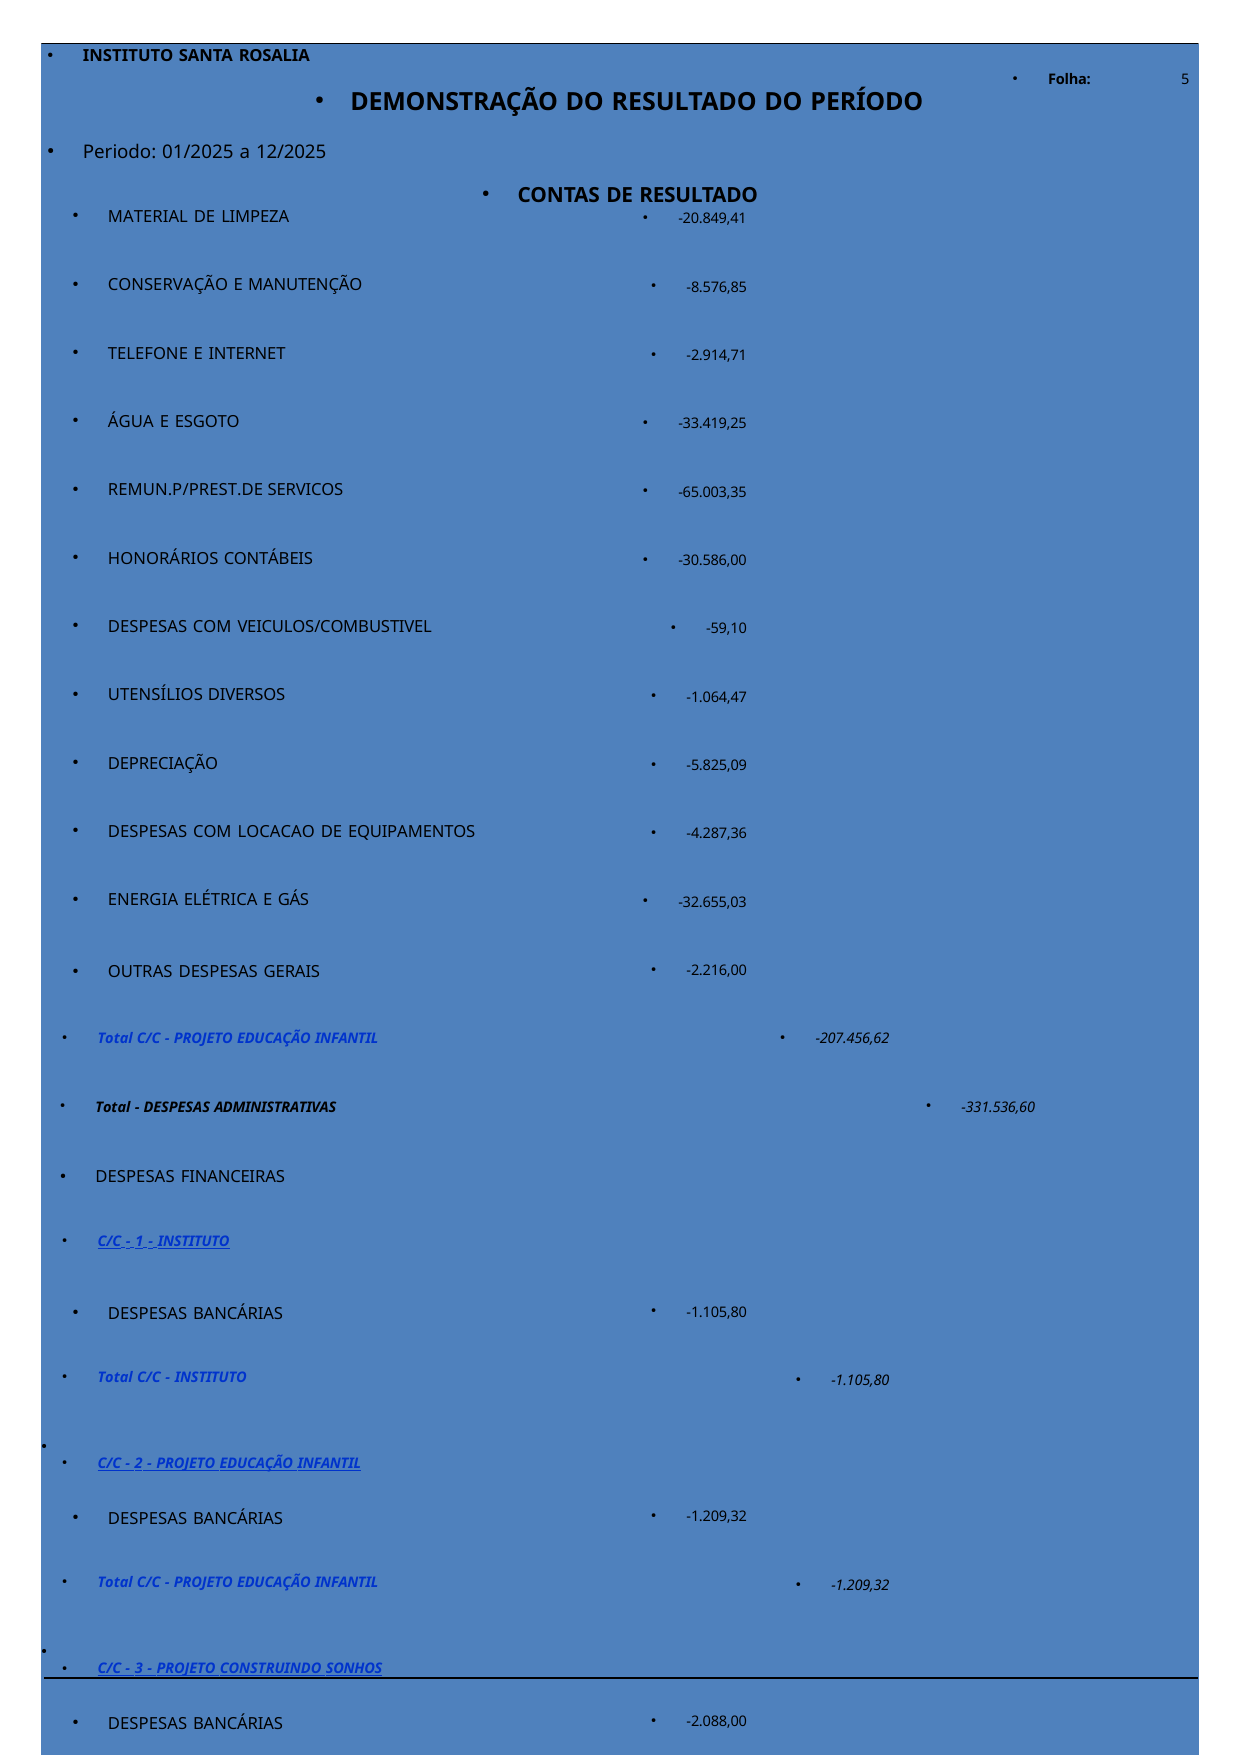

| INSTITUTO SANTA ROSALIA Folha: 5 DEMONSTRAÇÃO DO RESULTADO DO PERÍODO Periodo: 01/2025 a 12/2025 CONTAS DE RESULTADO | | | | |
| --- | --- | --- | --- | --- |
| MATERIAL DE LIMPEZA | -20.849,41 | | | |
| CONSERVAÇÃO E MANUTENÇÃO | -8.576,85 | | | |
| TELEFONE E INTERNET | -2.914,71 | | | |
| ÁGUA E ESGOTO | -33.419,25 | | | |
| REMUN.P/PREST.DE SERVICOS | -65.003,35 | | | |
| HONORÁRIOS CONTÁBEIS | -30.586,00 | | | |
| DESPESAS COM VEICULOS/COMBUSTIVEL | -59,10 | | | |
| UTENSÍLIOS DIVERSOS | -1.064,47 | | | |
| DEPRECIAÇÃO | -5.825,09 | | | |
| DESPESAS COM LOCACAO DE EQUIPAMENTOS | -4.287,36 | | | |
| ENERGIA ELÉTRICA E GÁS | -32.655,03 | | | |
| OUTRAS DESPESAS GERAIS | -2.216,00 | | | |
| Total C/C - PROJETO EDUCAÇÃO INFANTIL | | -207.456,62 | | |
| Total - DESPESAS ADMINISTRATIVAS | | | -331.536,60 | |
| DESPESAS FINANCEIRAS | | | | |
| C/C - 1 - INSTITUTO | | | | |
| DESPESAS BANCÁRIAS | -1.105,80 | | | |
| Total C/C - INSTITUTO | | -1.105,80 | | |
| C/C - 2 - PROJETO EDUCAÇÃO INFANTIL | | | | |
| DESPESAS BANCÁRIAS | -1.209,32 | | | |
| Total C/C - PROJETO EDUCAÇÃO INFANTIL | | -1.209,32 | | |
| C/C - 3 - PROJETO CONSTRUINDO SONHOS | | | | |
| DESPESAS BANCÁRIAS | -2.088,00 | | | |
| Total C/C - PROJETO CONSTRUINDO SONHOS | | -2.088,00 | | |
| Total - DESPESAS FINANCEIRAS | | | -4.403,12 | |
| /-/ RECEITAS FINANCEIRAS | | | | |
| C/C - 1 - INSTITUTO | | | | |
| JUROS E COMISSOES ATIVAS | 27.162,53 | | | |
| Total C/C - INSTITUTO | | 27.162,53 | | |
| C/C - 2 - PROJETO EDUCAÇÃO INFANTIL | | | | |
| JUROS E COMISSOES ATIVAS | 80.186,20 | | | |
| Total C/C - PROJETO EDUCAÇÃO INFANTIL | | 80.186,20 | | |
| C/C - 3 - PROJETO CONSTRUINDO SONHOS | | | | |
| JUROS E COMISSOES ATIVAS | 6.313,98 | | | |
| Total C/C - PROJETO CONSTRUINDO SONHOS | | 6.313,98 | | |
| Total - /-/ RECEITAS FINANCEIRAS | | | 113.662,71 | |
| DESPESAS TRIBUTARIAS | | | | |
| C/C - 1 - INSTITUTO | | | | |
| IMPOSTOS E TAXAS DIVERSOS | -1.076,45 | | | |
| MULTAS DE MORA | -4,67 | | | |
| Total C/C - INSTITUTO | | -1.081,12 | | |
| C/C - 2 - PROJETO EDUCAÇÃO INFANTIL | | | | |
| IMPOSTOS E TAXAS DIVERSOS | -155,28 | | | |
| IR S/ APLICACAO FINANCEIRA | -15.915,76 | | | |
| Total C/C - PROJETO EDUCAÇÃO INFANTIL | | -16.071,04 | | |
| Total - DESPESAS TRIBUTARIAS | | | -17.152,16 | |
| | | | | |
| Total - DESPESAS GERAIS E ADMINISTRATIVAS | | | | -239.429,17 |
| | | | | |
| = SUPERÁVIT DO EXERCÍCIO | | | | 82.528,65 |